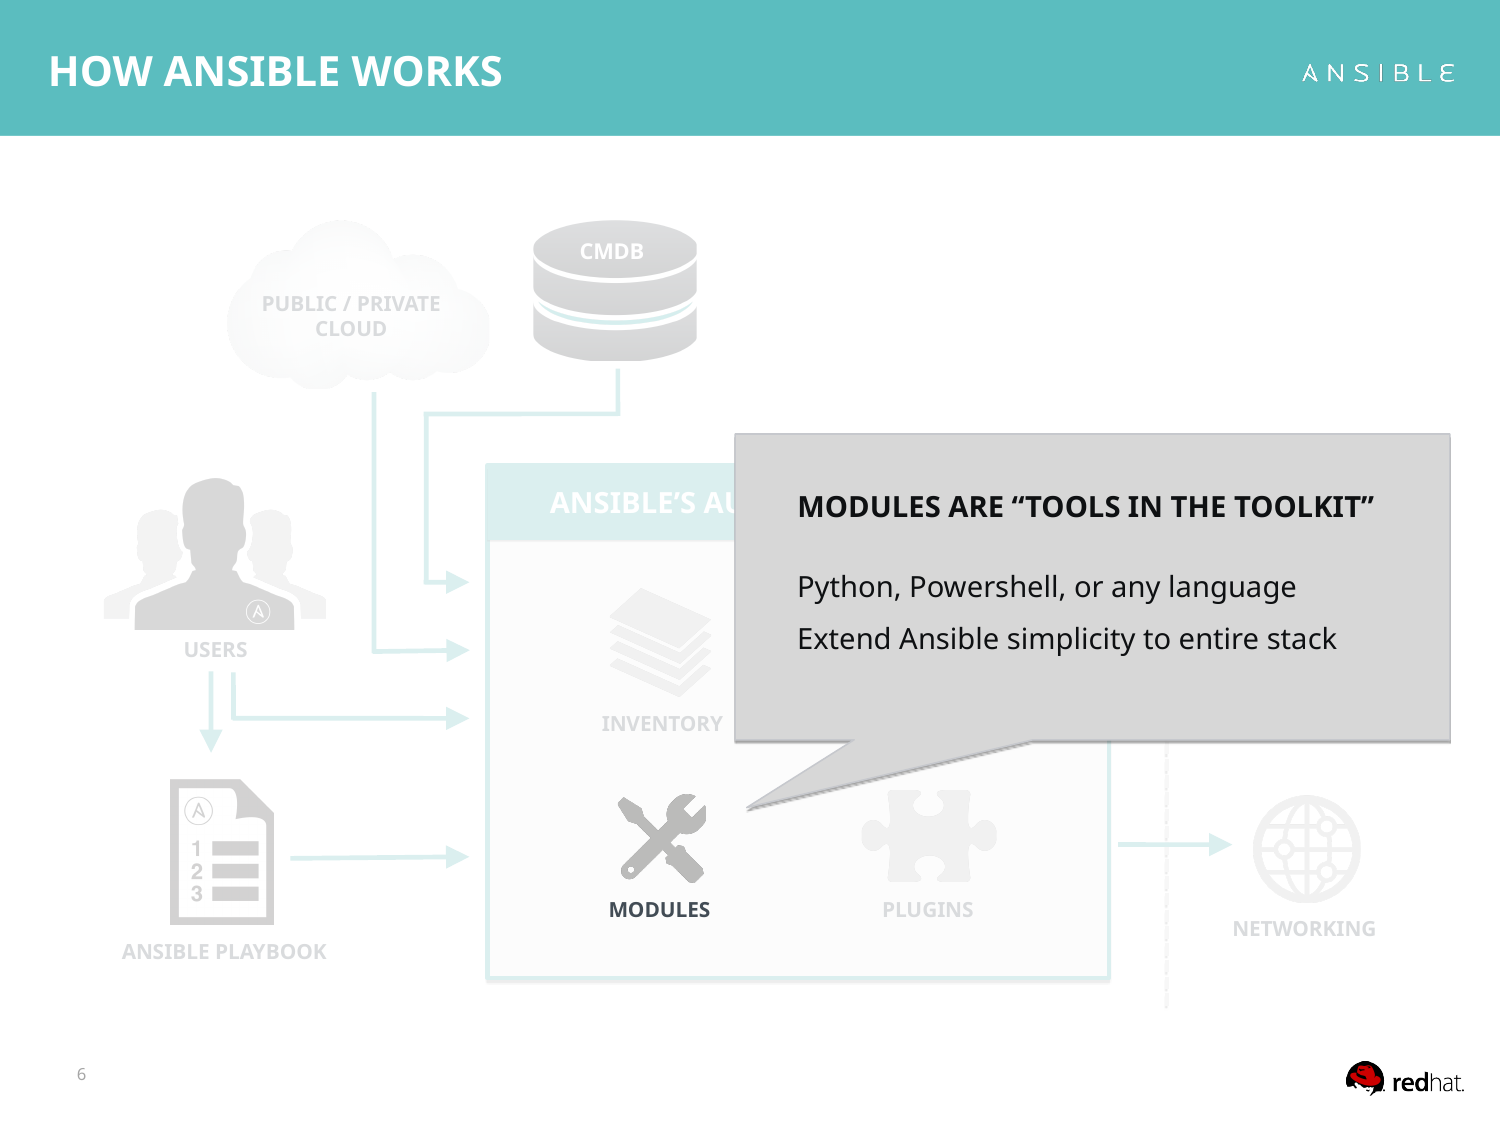

# HOW ANSIBLE WORKS
PUBLIC / PRIVATE
CLOUD
CMDB
ANSIBLE’S AUTOMATION ENGINE
USERS
MODULES ARE “TOOLS IN THE TOOLKIT”
Python, Powershell, or any language
Extend Ansible simplicity to entire stack
HOSTS
INVENTORY
API
MODULES
PLUGINS
NETWORKING
ANSIBLE PLAYBOOK